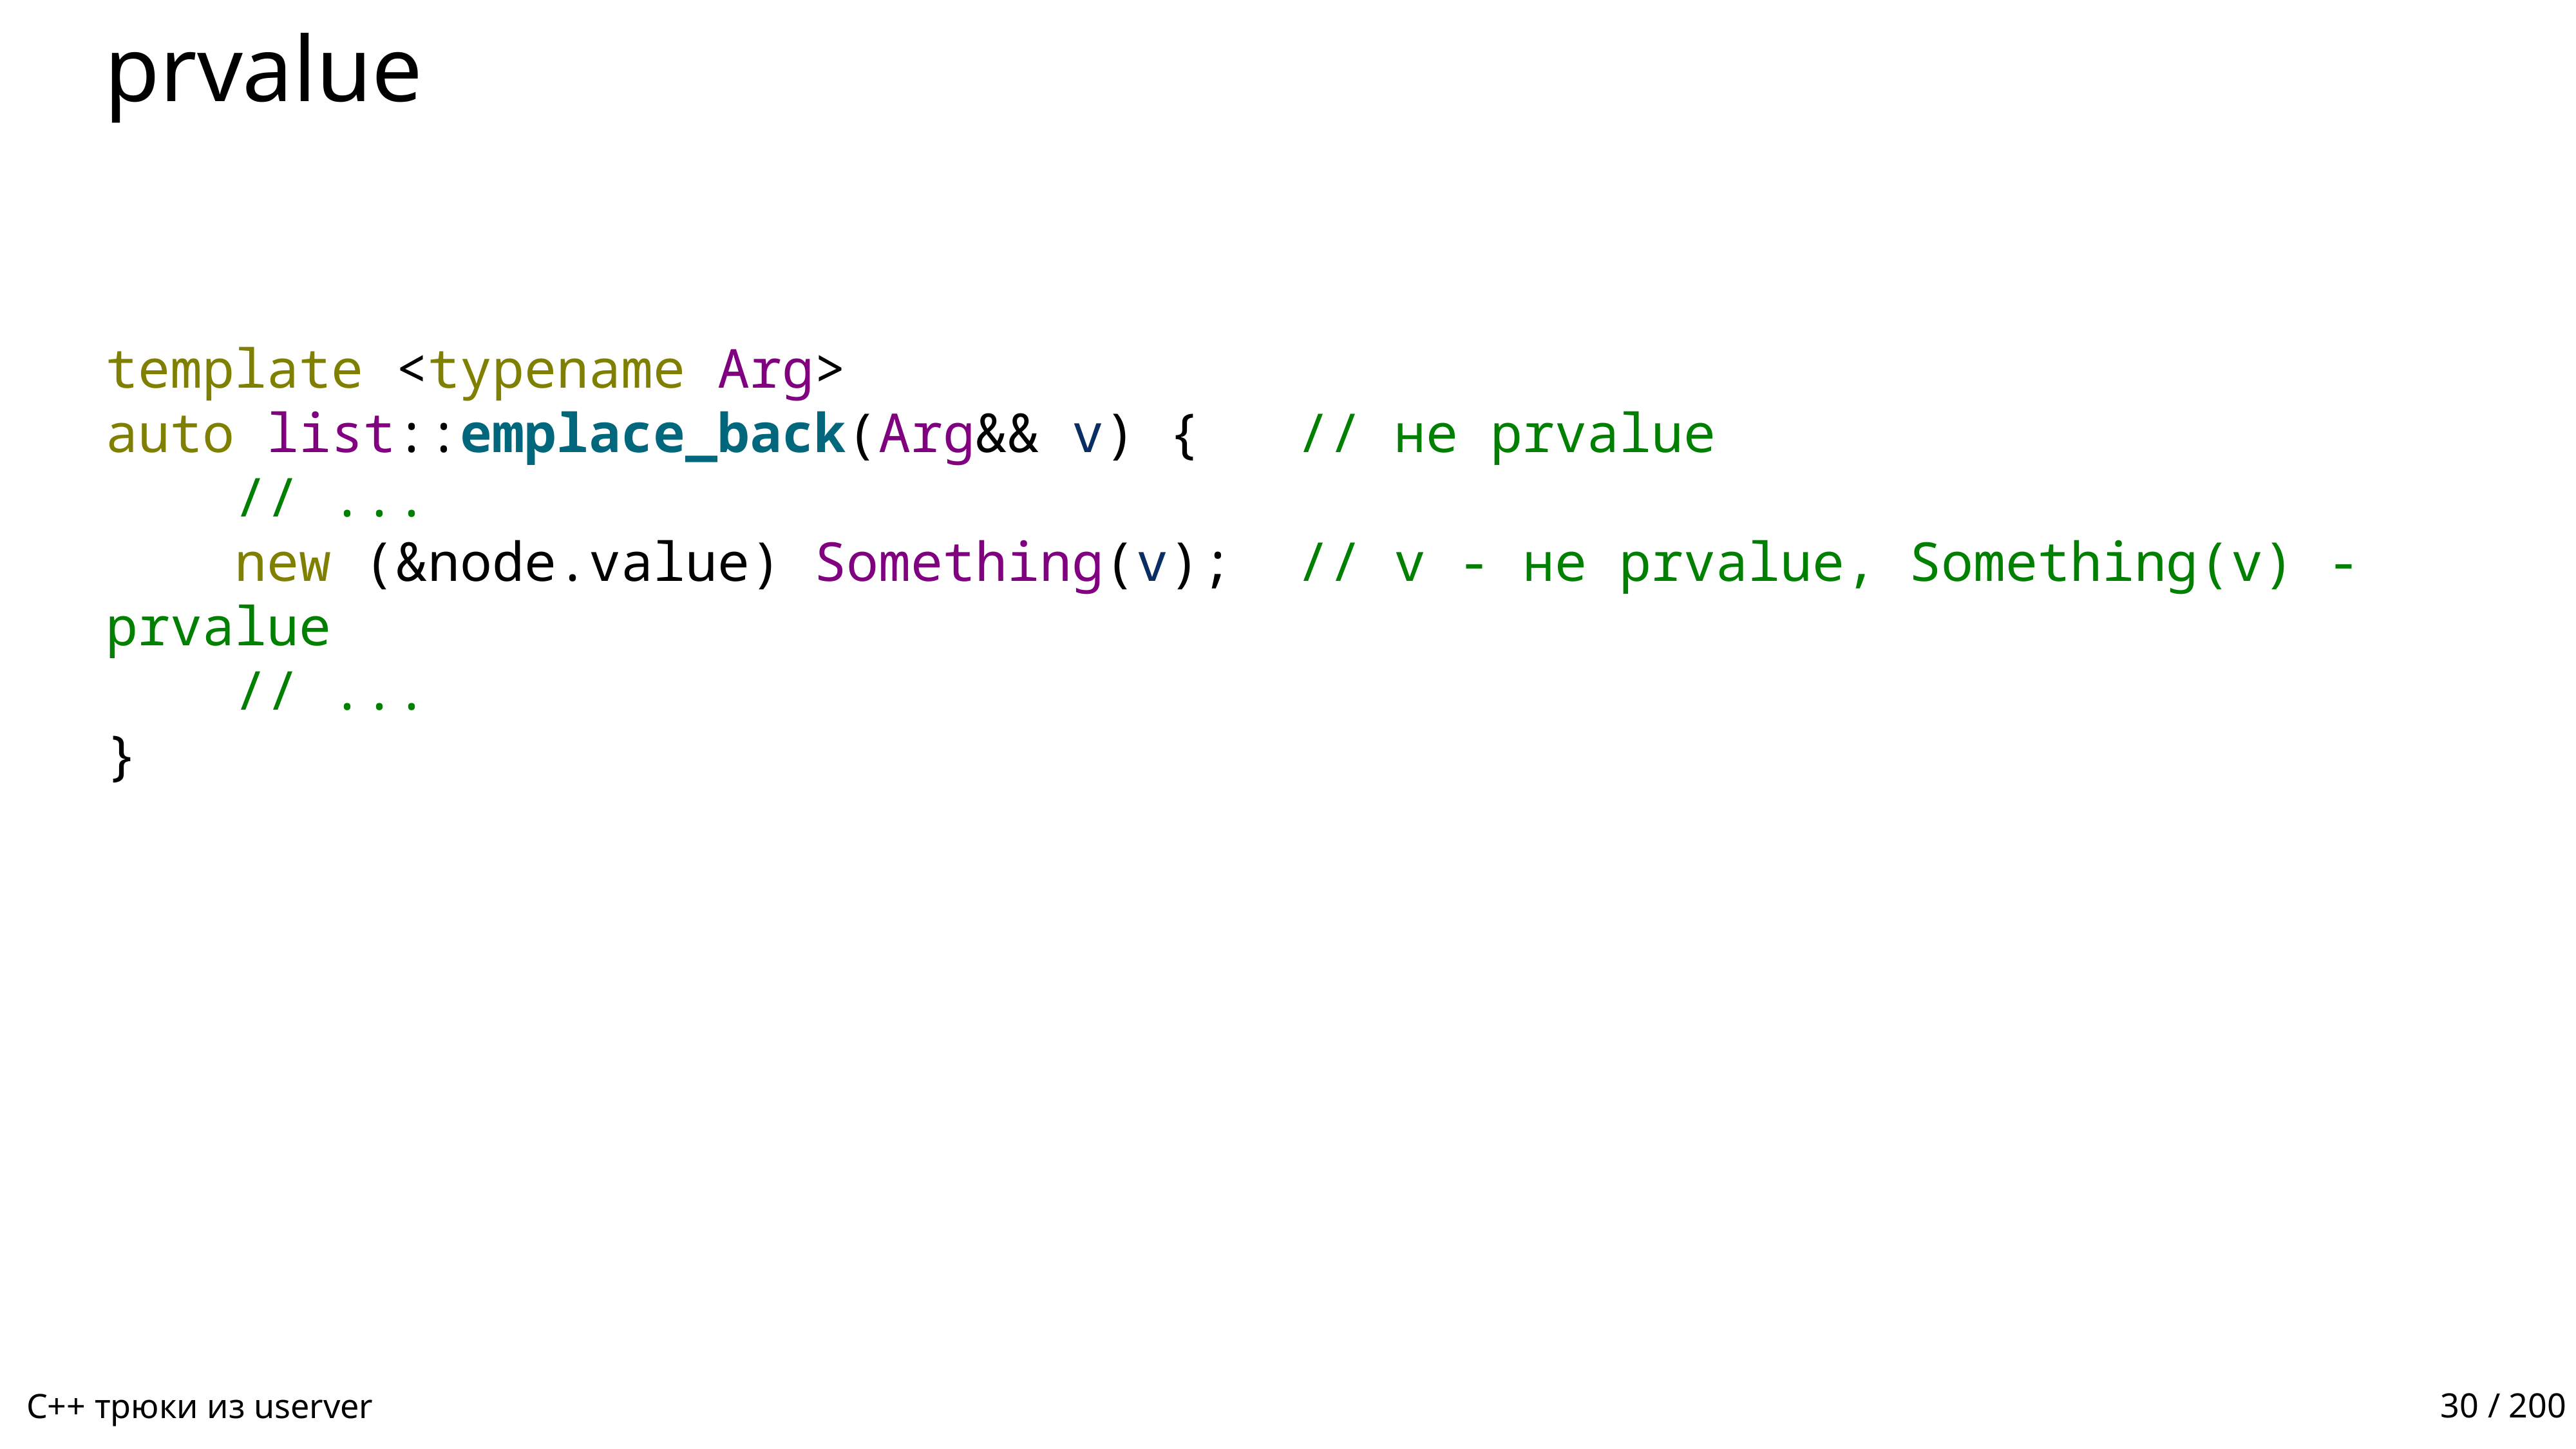

prvalue
# template <typename Arg>
auto list::emplace_back(Arg&& v) { // не prvalue
 // ...
 new (&node.value) Something(v); // v - не prvalue, Something(v) - prvalue
 // ...
}
C++ трюки из userver